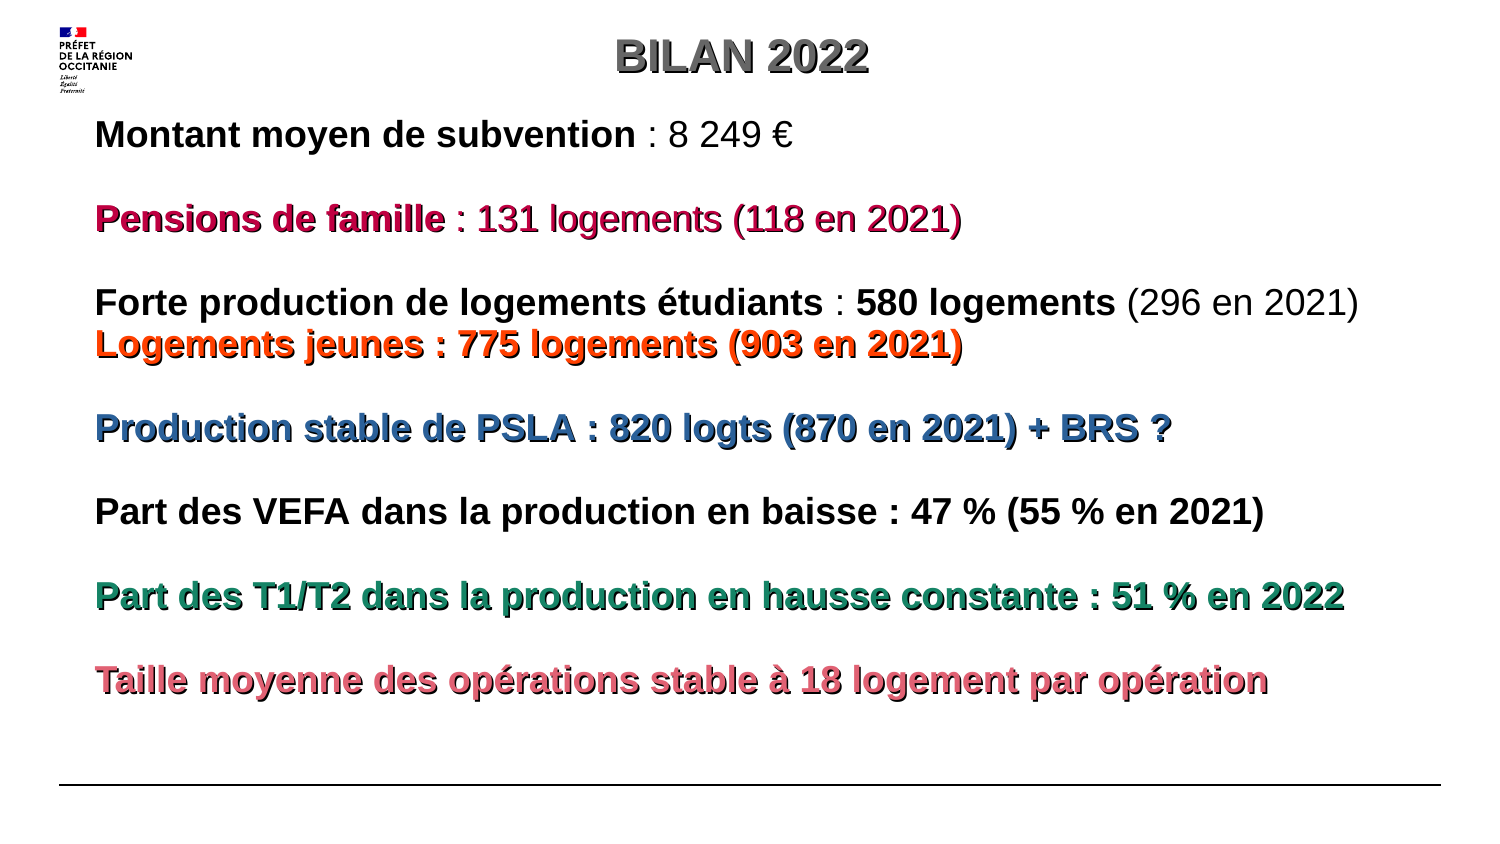

BILAN 2022
# Montant moyen de subvention : 8 249 € Pensions de famille : 131 logements (118 en 2021) Forte production de logements étudiants : 580 logements (296 en 2021) Logements jeunes : 775 logements (903 en 2021) Production stable de PSLA : 820 logts (870 en 2021) + BRS ? Part des VEFA dans la production en baisse : 47 % (55 % en 2021) Part des T1/T2 dans la production en hausse constante : 51 % en 2022 Taille moyenne des opérations stable à 18 logement par opération